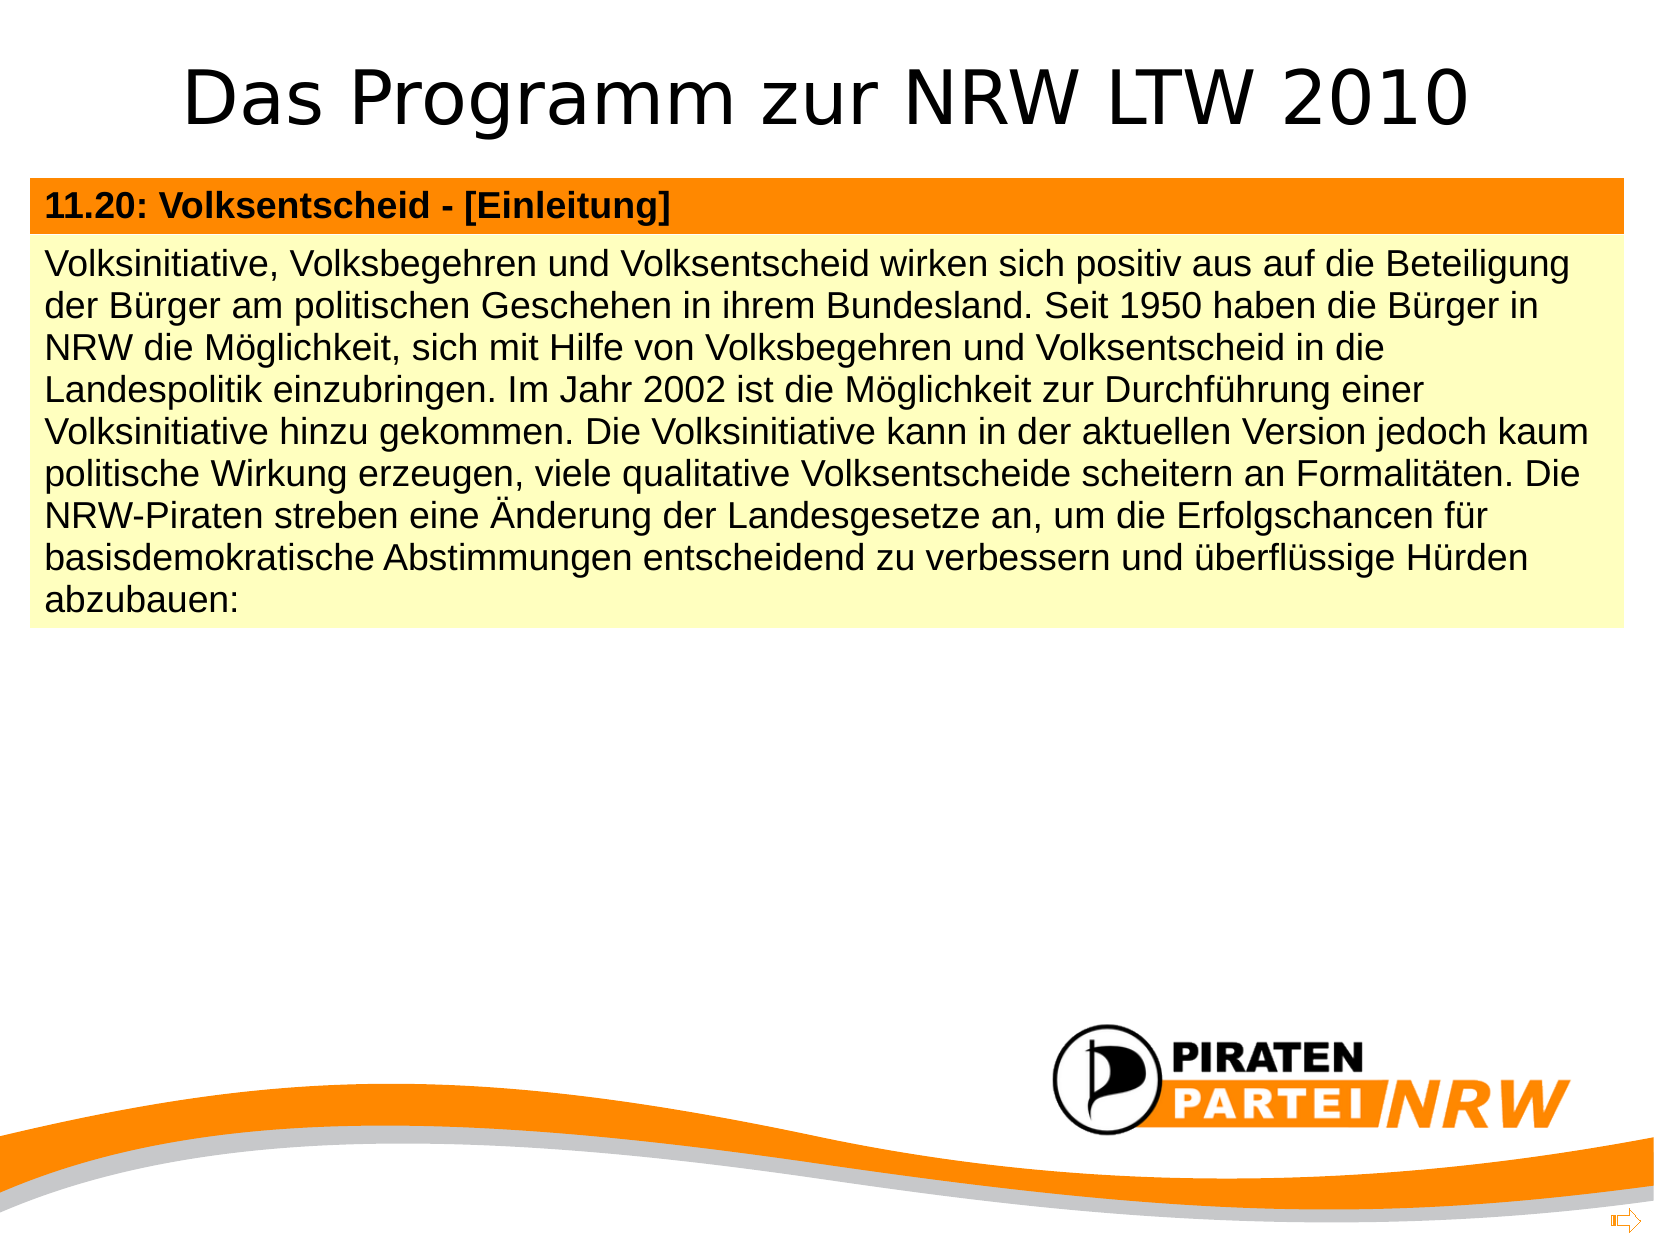

# Das Programm zur NRW LTW 2010
| 11.20: Volksentscheid - [Einleitung] |
| --- |
| Volksinitiative, Volksbegehren und Volksentscheid wirken sich positiv aus auf die Beteiligung der Bürger am politischen Geschehen in ihrem Bundesland. Seit 1950 haben die Bürger in NRW die Möglichkeit, sich mit Hilfe von Volksbegehren und Volksentscheid in die Landespolitik einzubringen. Im Jahr 2002 ist die Möglichkeit zur Durchführung einer Volksinitiative hinzu gekommen. Die Volksinitiative kann in der aktuellen Version jedoch kaum politische Wirkung erzeugen, viele qualitative Volksentscheide scheitern an Formalitäten. Die NRW-Piraten streben eine Änderung der Landesgesetze an, um die Erfolgschancen für basisdemokratische Abstimmungen entscheidend zu verbessern und überflüssige Hürden abzubauen: |